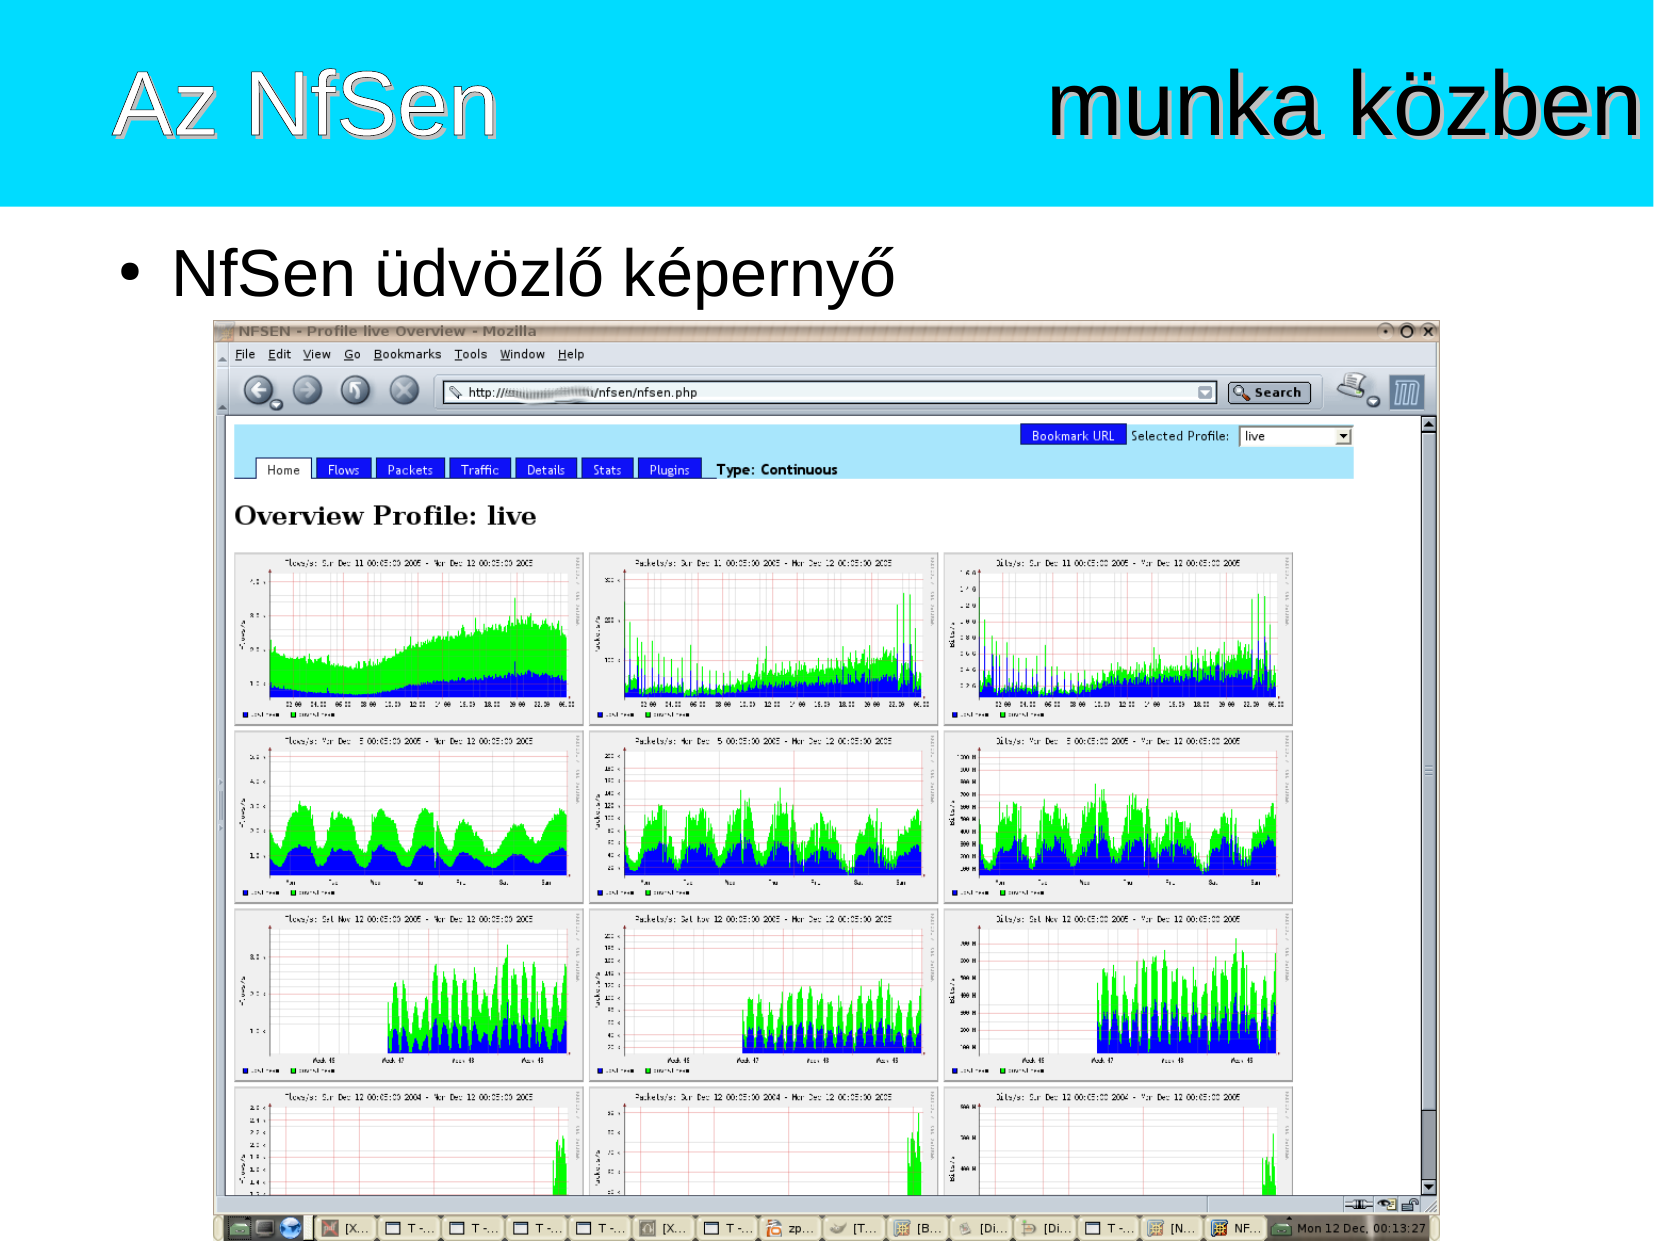

Az NfSen	munka közben
# NfSen üdvözlő képernyő